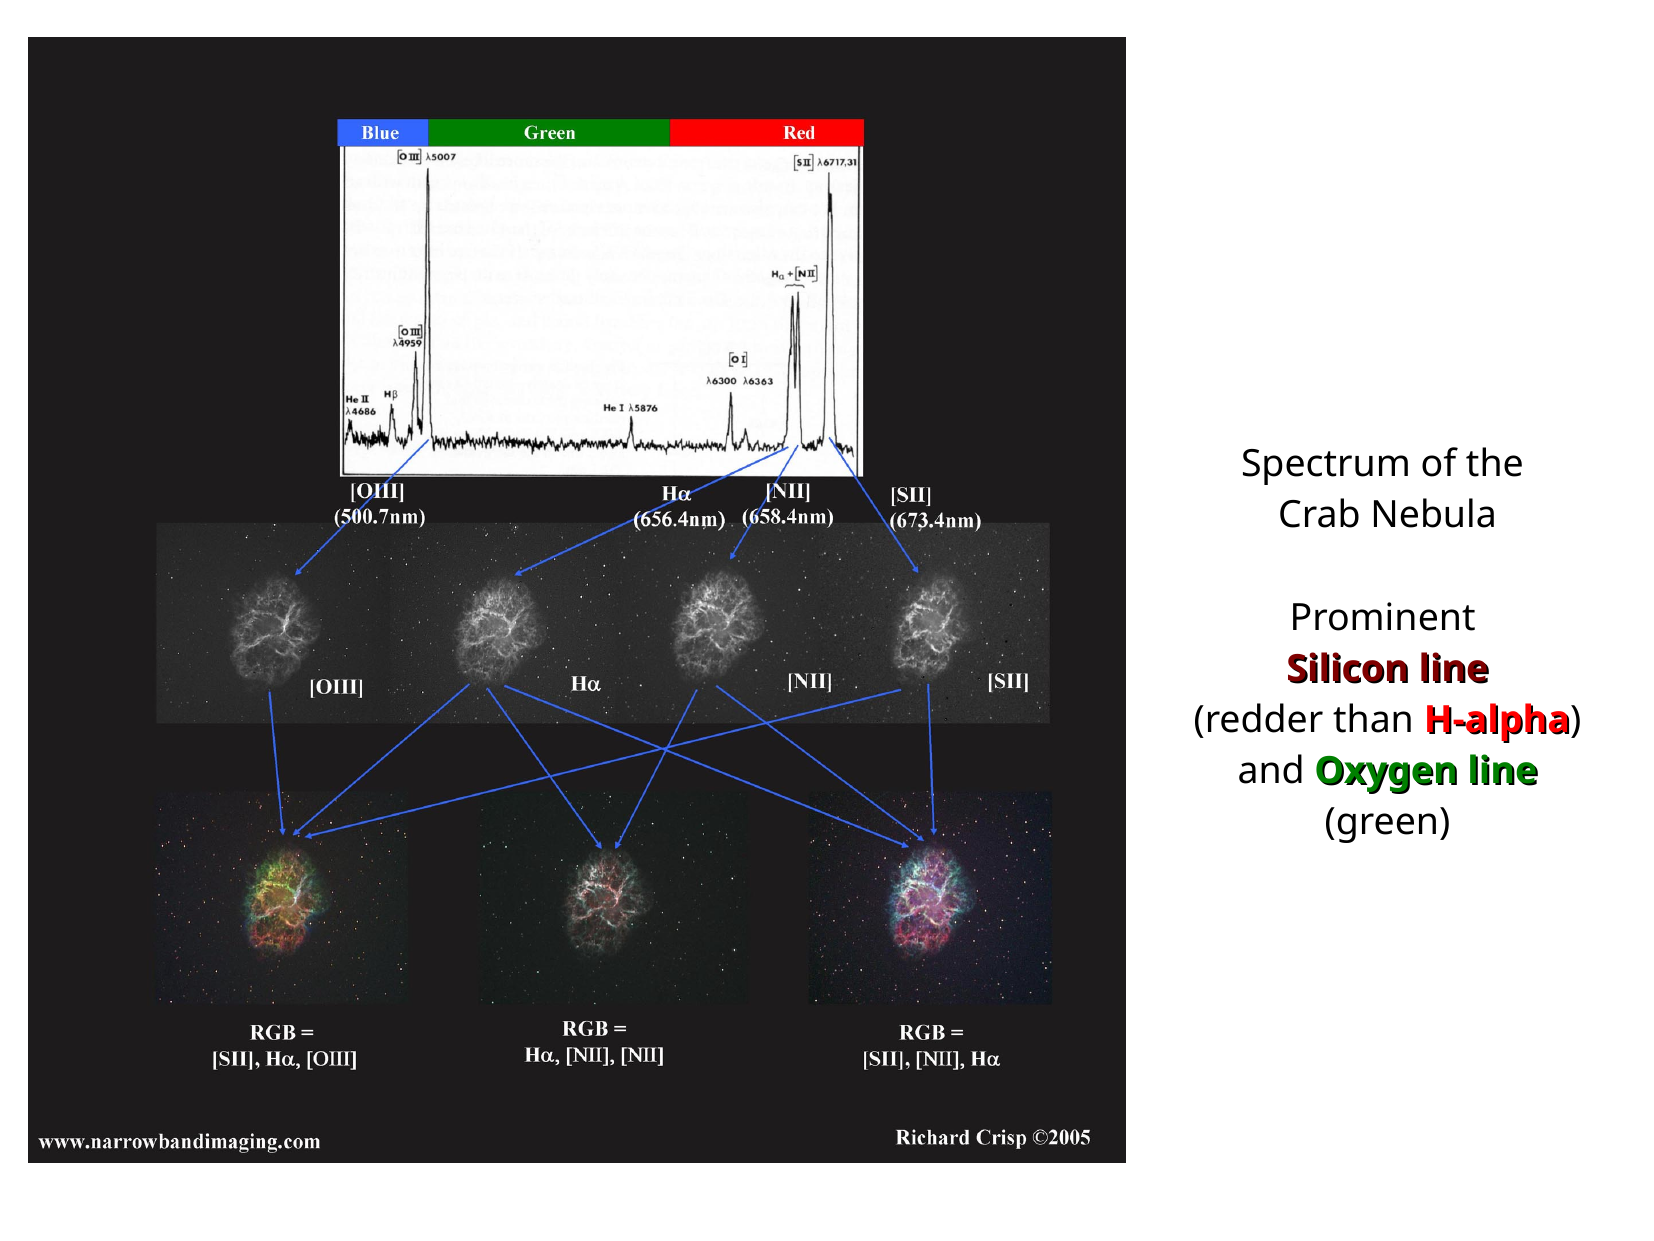

Spectrum of the
Crab Nebula
Prominent
Silicon line
(redder than H-alpha)
and Oxygen line
(green)